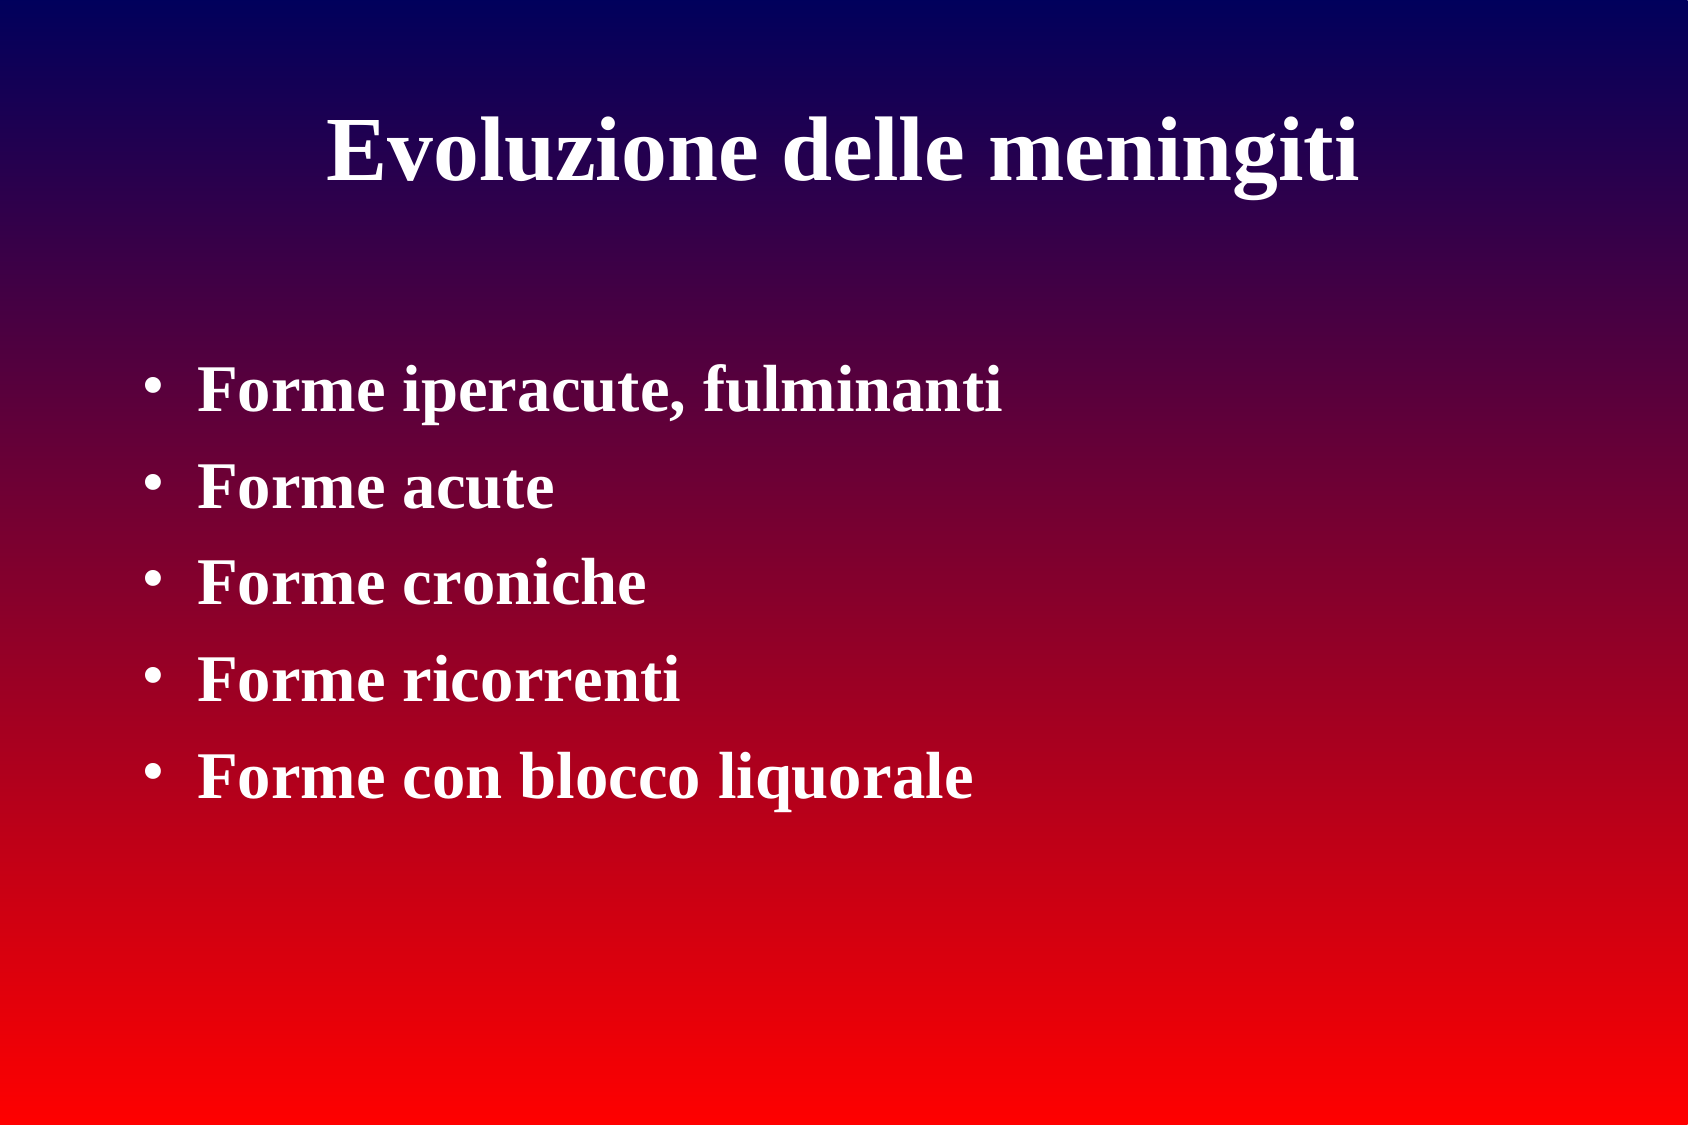

Evoluzione delle meningiti
Forme iperacute, fulminanti
Forme acute
Forme croniche
Forme ricorrenti
Forme con blocco liquorale